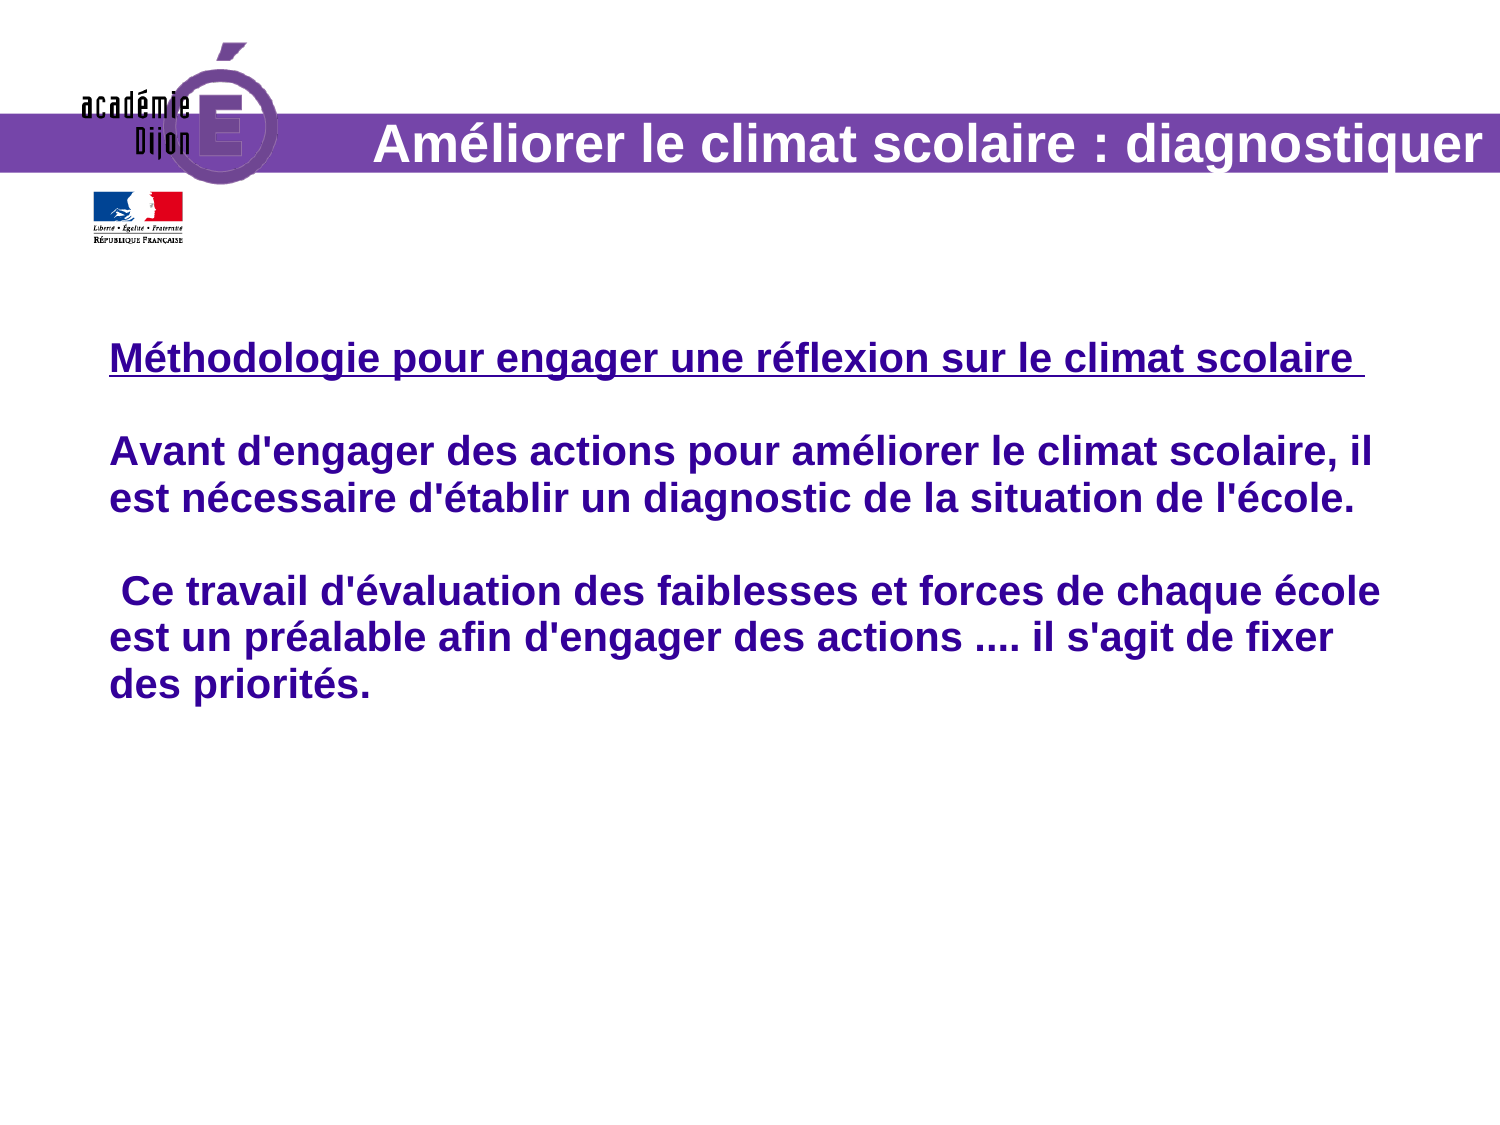

Améliorer le climat scolaire : diagnostiquer
Méthodologie pour engager une réflexion sur le climat scolaire
Avant d'engager des actions pour améliorer le climat scolaire, il est nécessaire d'établir un diagnostic de la situation de l'école.
 Ce travail d'évaluation des faiblesses et forces de chaque école est un préalable afin d'engager des actions .... il s'agit de fixer des priorités.